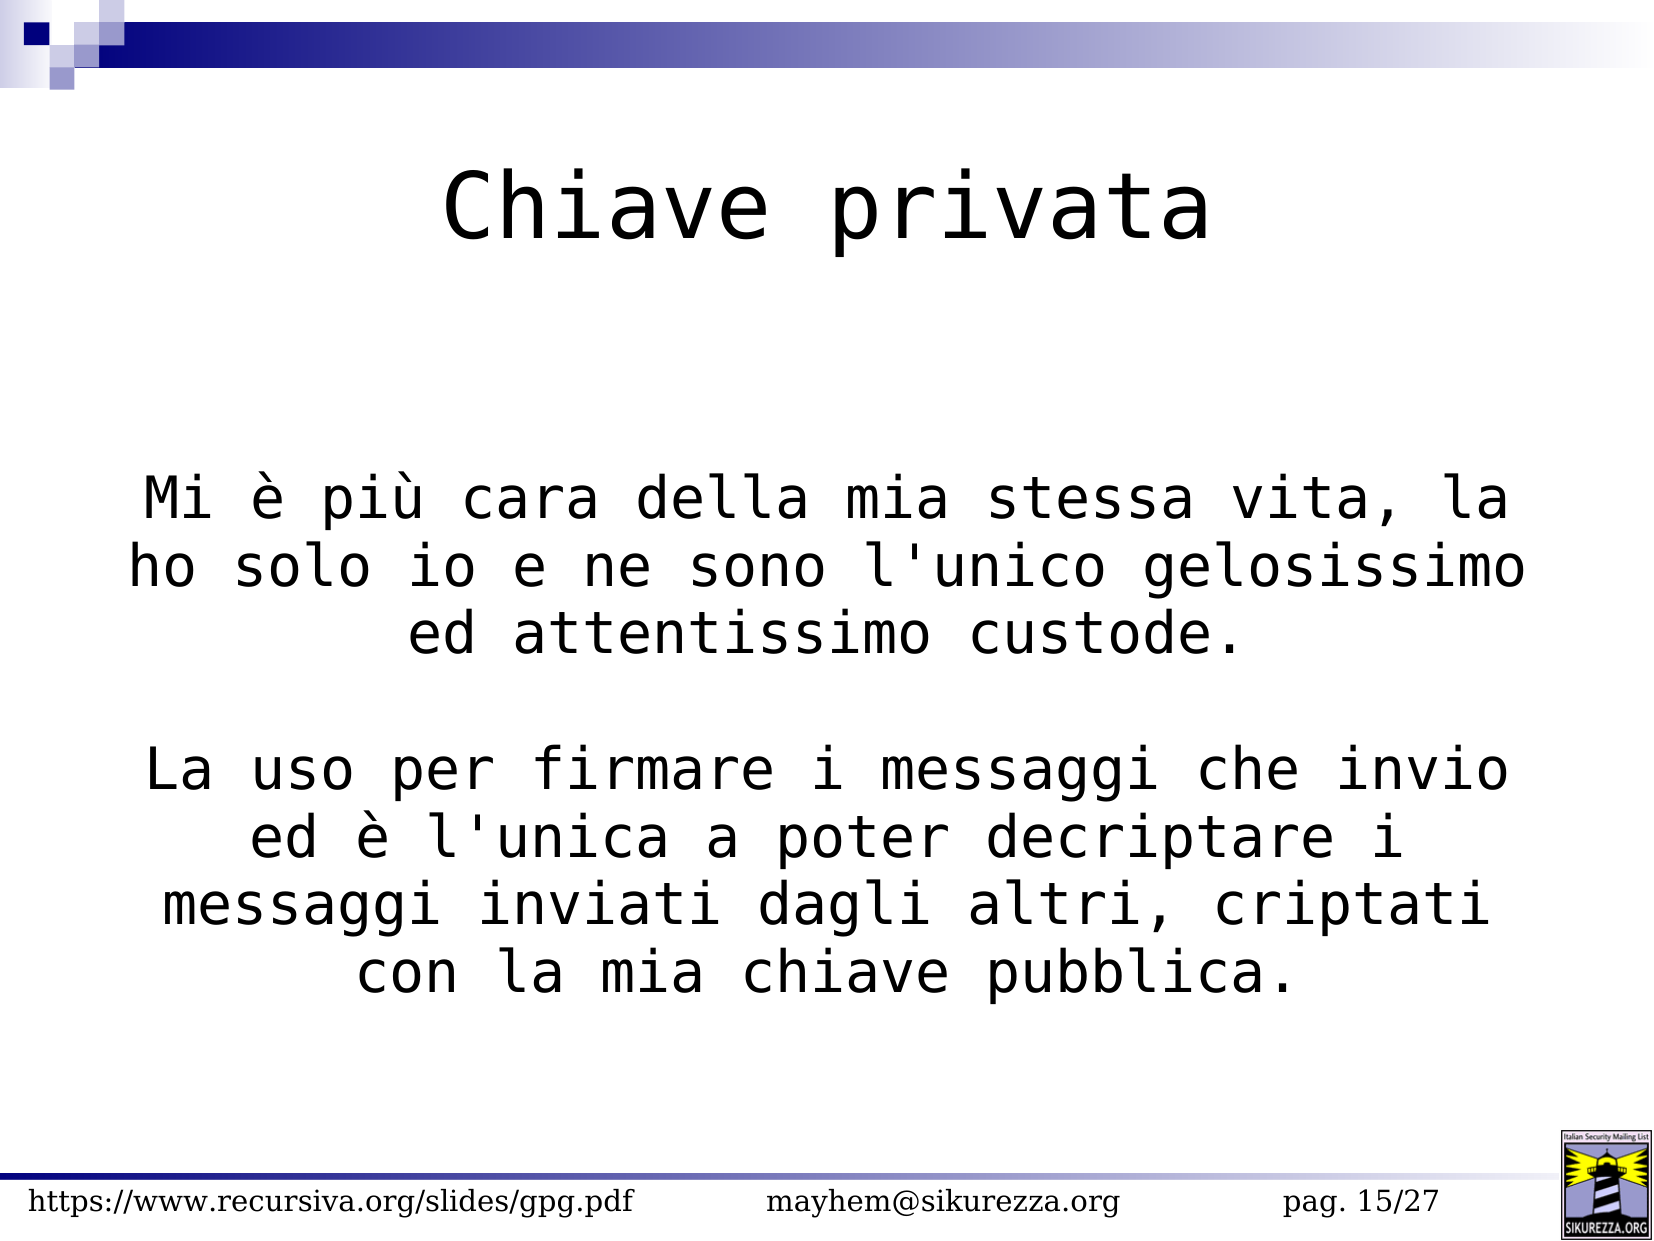

# Chiave privata
Mi è più cara della mia stessa vita, la ho solo io e ne sono l'unico gelosissimo ed attentissimo custode.
La uso per firmare i messaggi che invio ed è l'unica a poter decriptare i messaggi inviati dagli altri, criptati con la mia chiave pubblica.